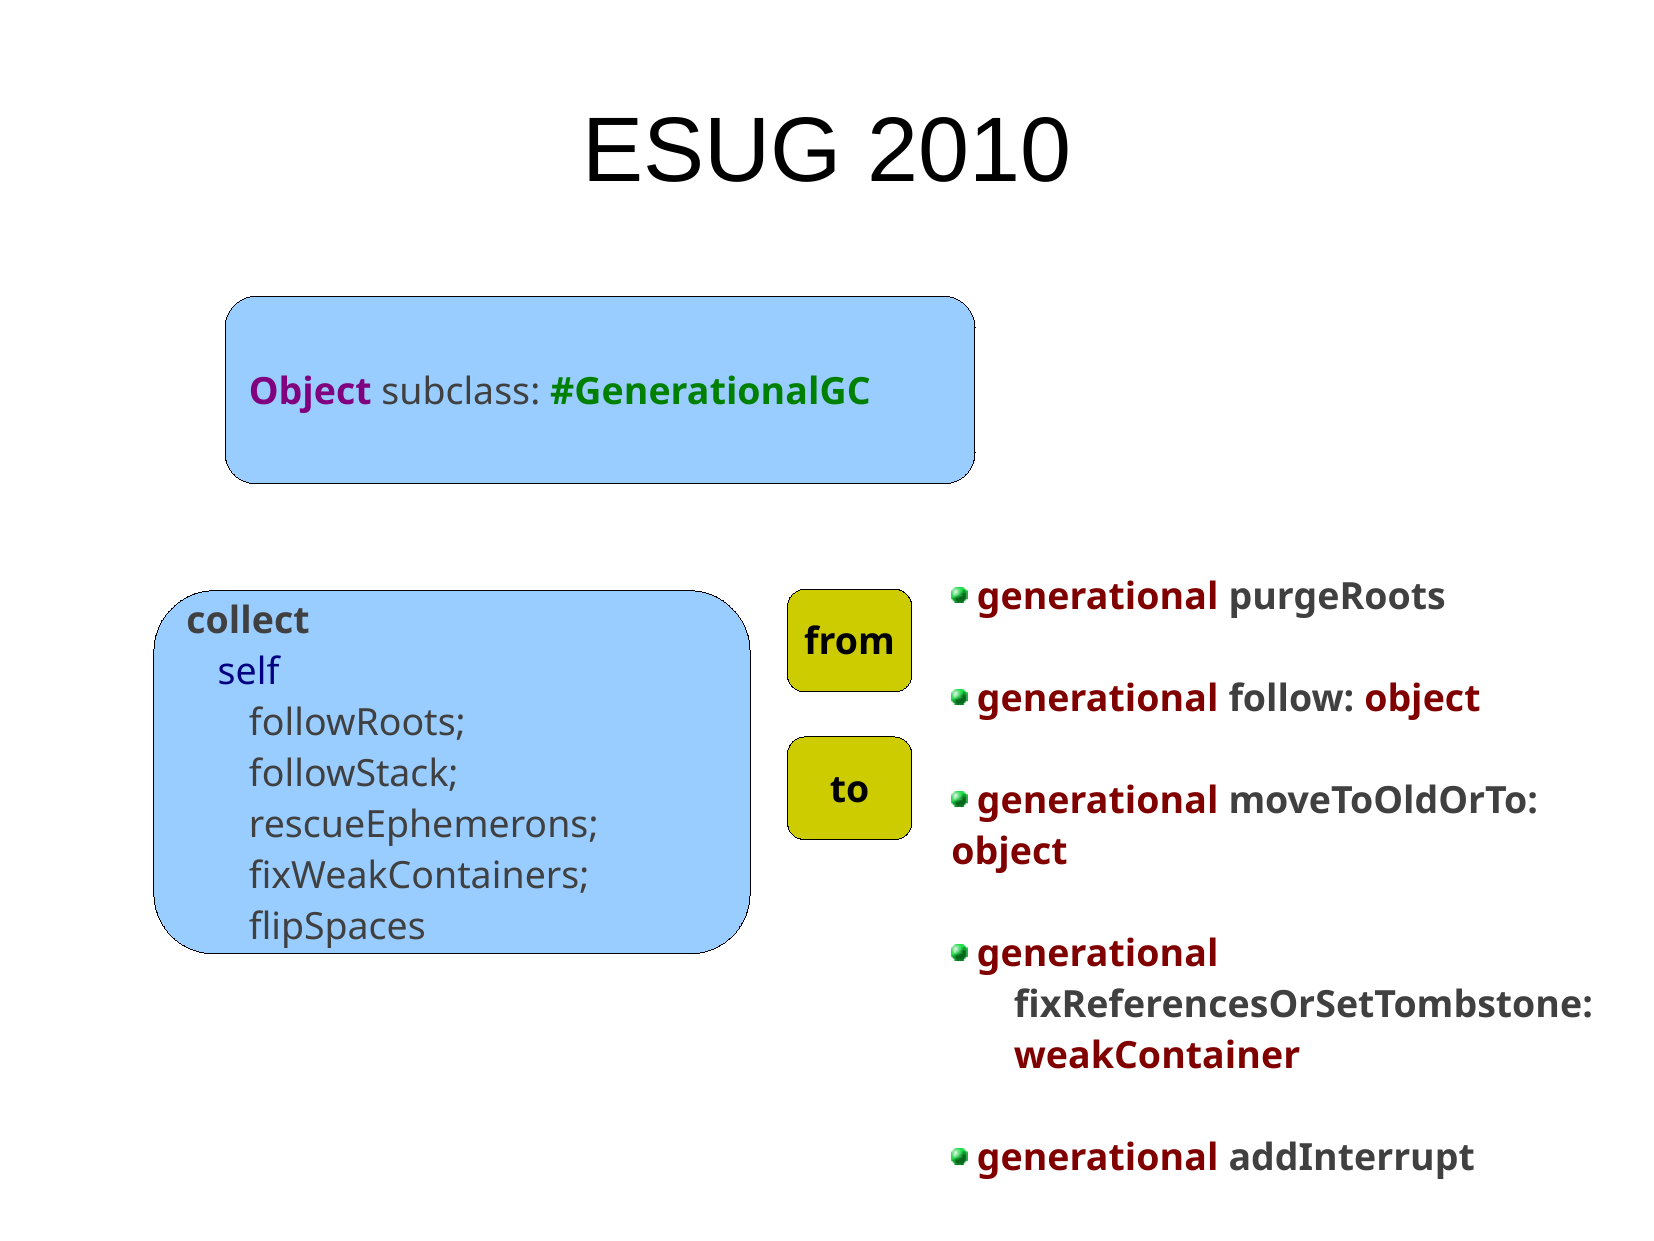

ESUG 2010
Object subclass: #GenerationalGC
 generational purgeRoots
 generational follow: object
 generational moveToOldOrTo: object
 generational
		fixReferencesOrSetTombstone:
		weakContainer
 generational addInterrupt
from
collect
	self
		followRoots;
		followStack;
		rescueEphemerons;
		fixWeakContainers;
		flipSpaces
to